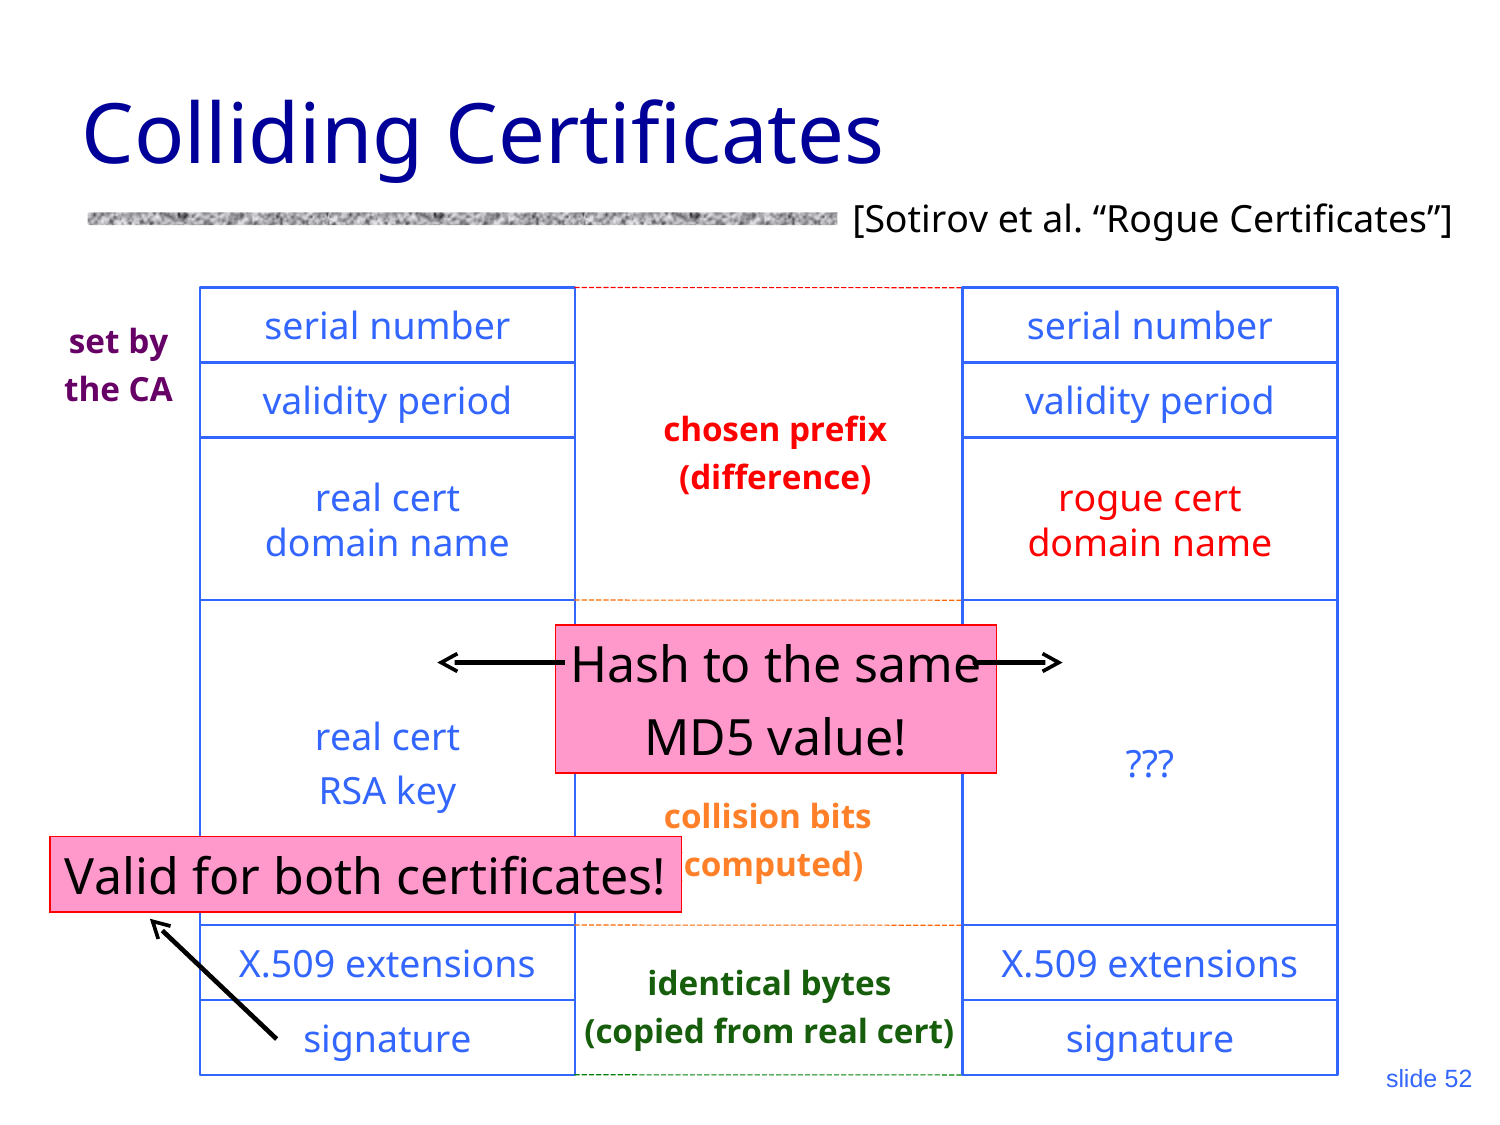

# Colliding Certificates
[Sotirov et al. “Rogue Certificates”]
serial number
serial number
set by
the CA
validity period
validity period
chosen prefix
(difference)
real cert
domain name
rogue cert
domain name
real cert
RSA key
???
Hash to the same
MD5 value!
collision bits
(computed)
Valid for both certificates!
X.509 extensions
X.509 extensions
identical bytes
(copied from real cert)
signature
signature
slide